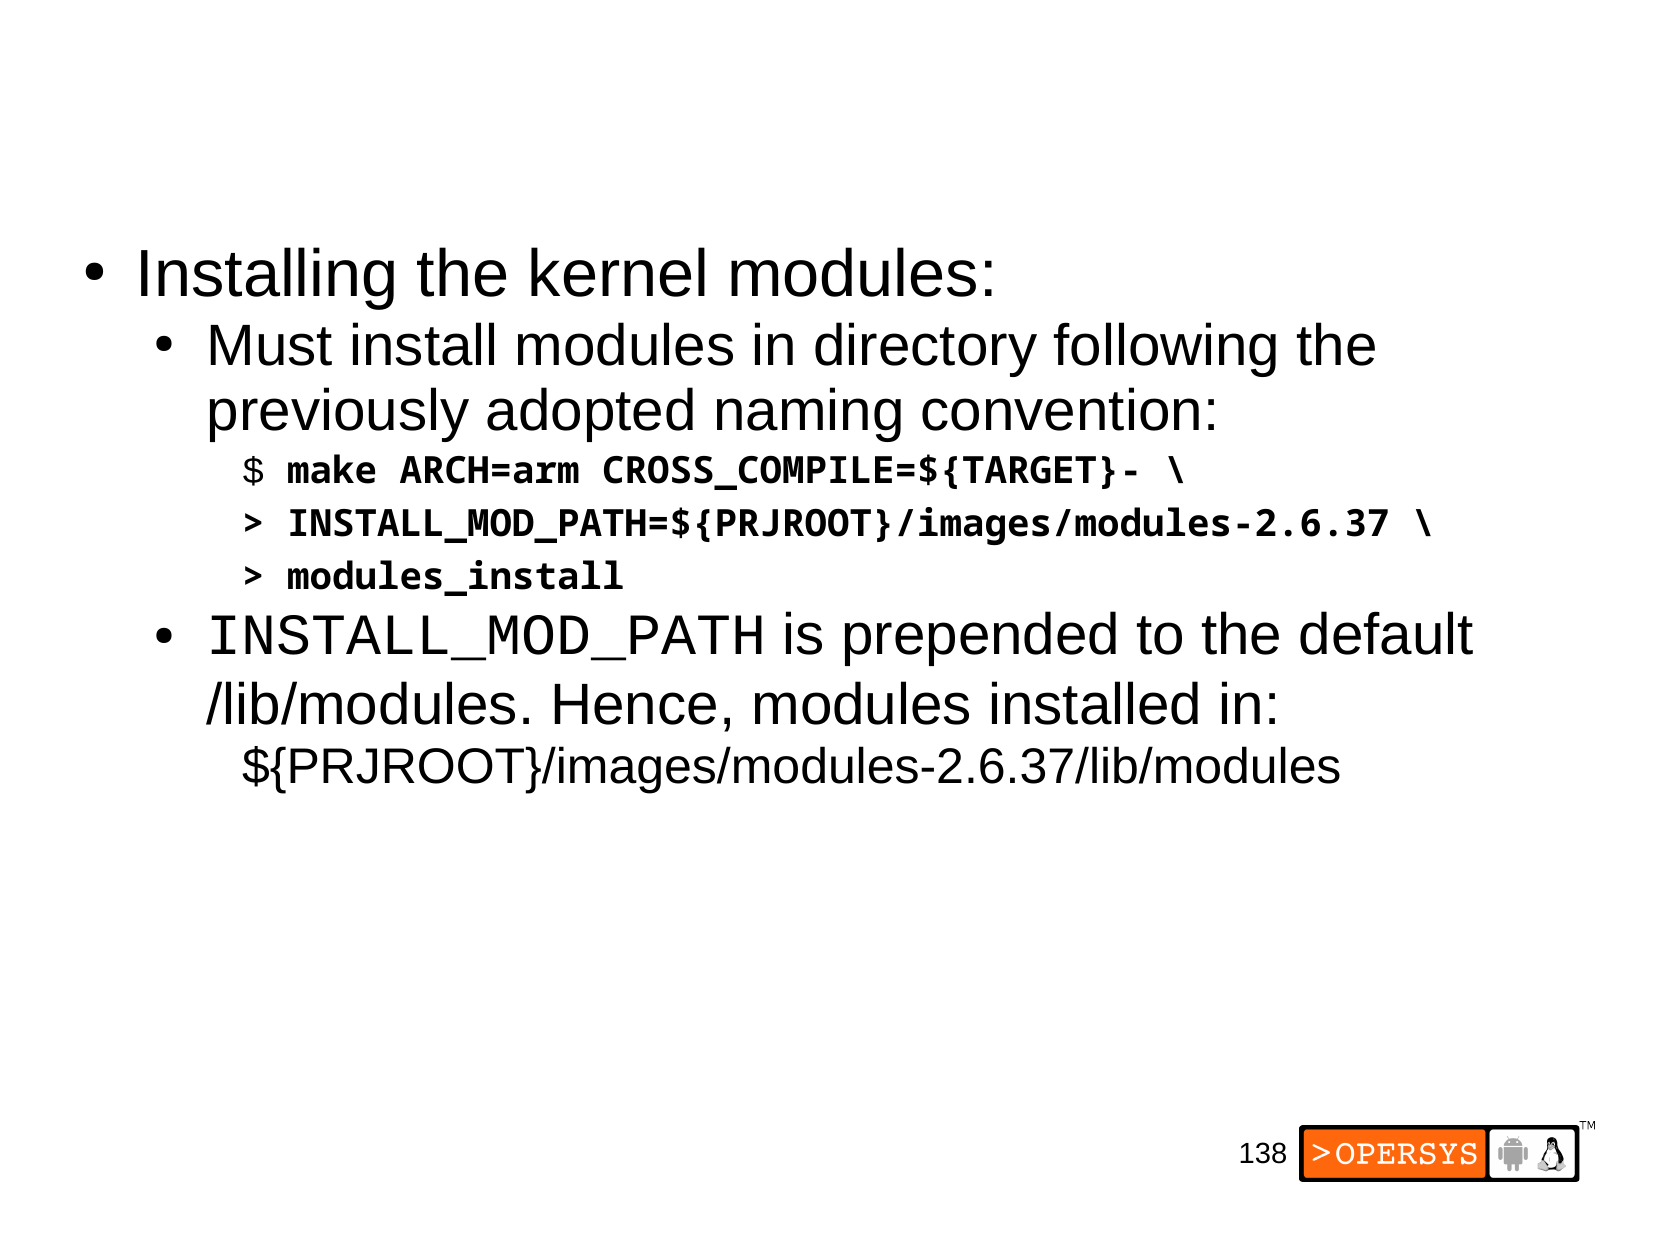

# Installing the kernel modules:
Must install modules in directory following the previously adopted naming convention:
$ make ARCH=arm CROSS_COMPILE=${TARGET}- \
> INSTALL_MOD_PATH=${PRJROOT}/images/modules-2.6.37 \
> modules_install
INSTALL_MOD_PATH is prepended to the default /lib/modules. Hence, modules installed in:
${PRJROOT}/images/modules-2.6.37/lib/modules